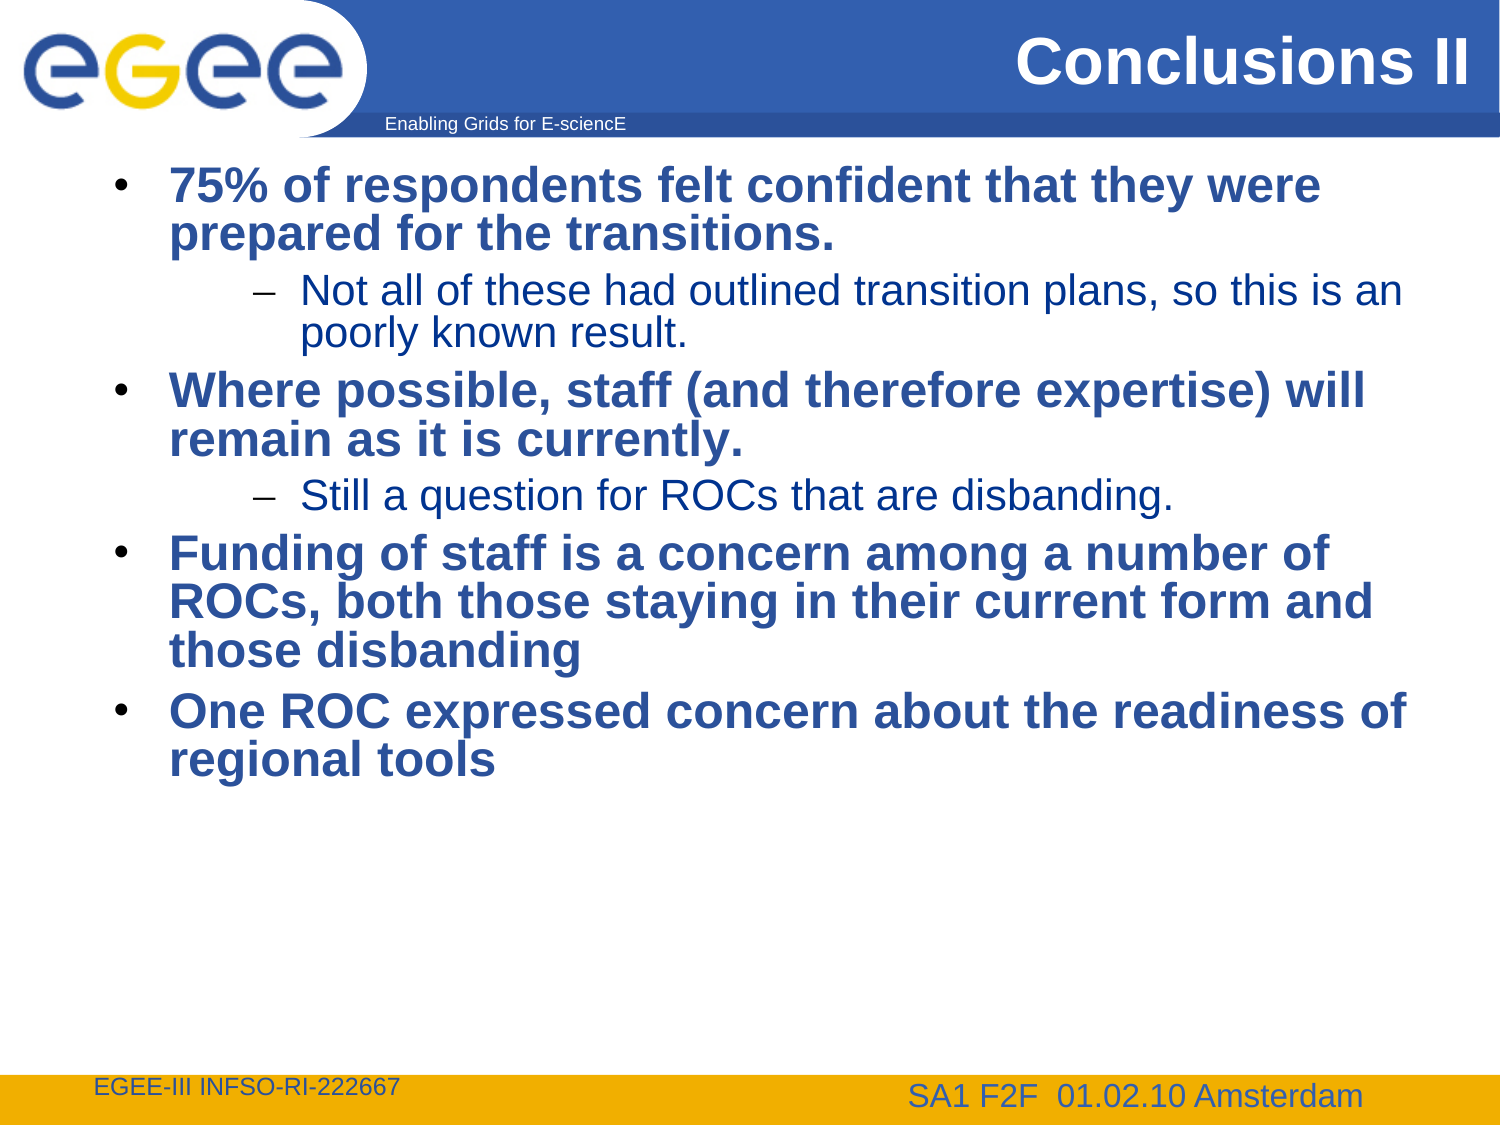

# Conclusions II
75% of respondents felt confident that they were prepared for the transitions.
Not all of these had outlined transition plans, so this is an poorly known result.
Where possible, staff (and therefore expertise) will remain as it is currently.
Still a question for ROCs that are disbanding.
Funding of staff is a concern among a number of ROCs, both those staying in their current form and those disbanding
One ROC expressed concern about the readiness of regional tools